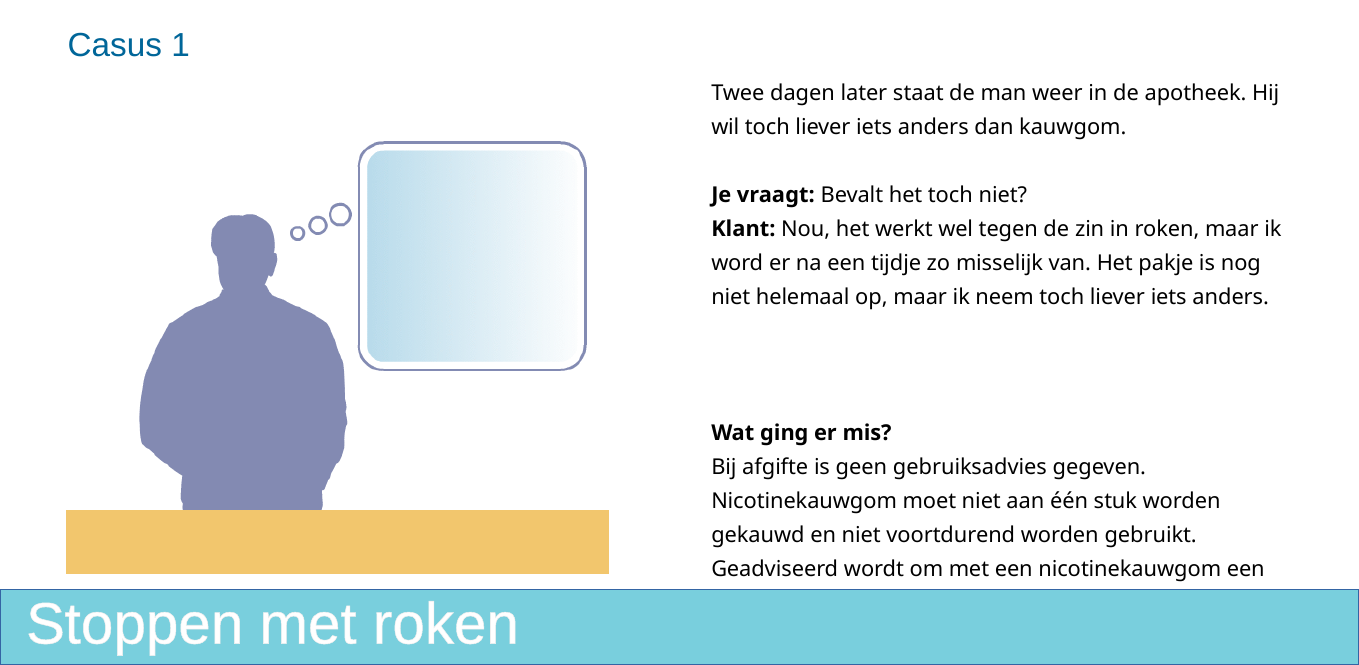

# Casus 1
Twee dagen later staat de man weer in de apotheek. Hij
wil toch liever iets anders dan kauwgom.
Je vraagt: Bevalt het toch niet?
Klant: Nou, het werkt wel tegen de zin in roken, maar ik
word er na een tijdje zo misselijk van. Het pakje is nog
niet helemaal op, maar ik neem toch liever iets anders.
Wat ging er mis?
Bij afgifte is geen gebruiksadvies gegeven.
Nicotinekauwgom moet niet aan één stuk worden
gekauwd en niet voortdurend worden gebruikt.
Geadviseerd wordt om met een nicotinekauwgom een
half uur te doen waarbij je af en toe kauwt en de
kauwgom de rest van de tijd in de wangzak bewaart.
Stoppen met roken
september 2020